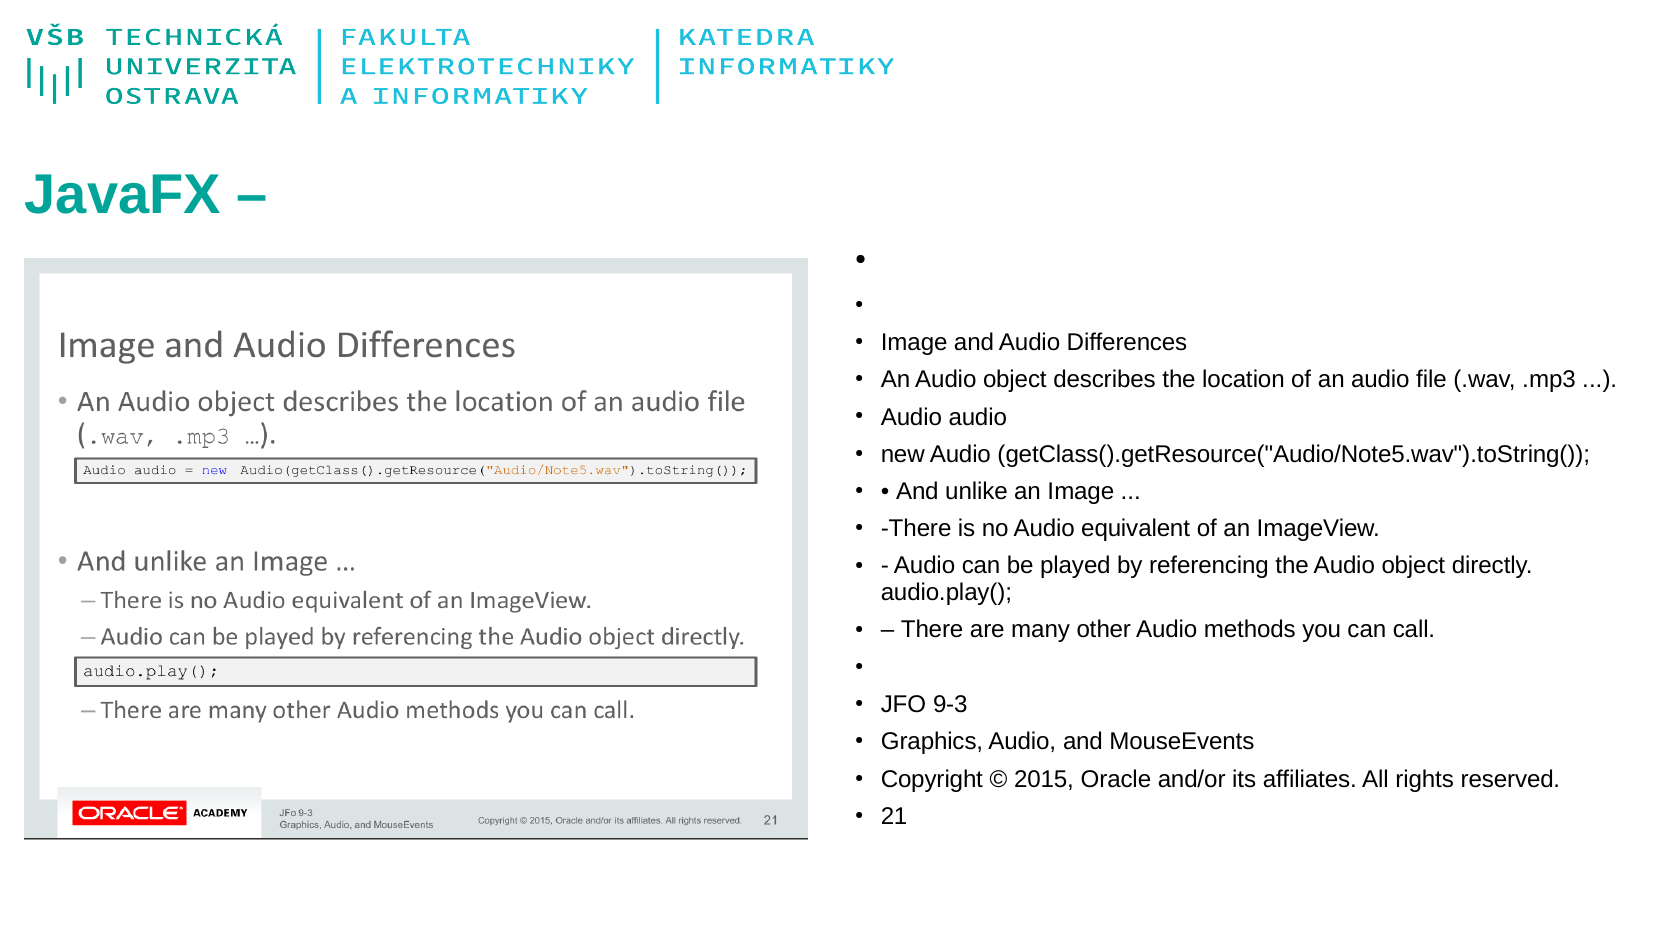

# JavaFX –
﻿
Image and Audio Differences
An Audio object describes the location of an audio file (.wav, .mp3 ...).
Audio audio
new Audio (getClass().getResource("Audio/Note5.wav").toString());
• And unlike an Image ...
-There is no Audio equivalent of an ImageView.
- Audio can be played by referencing the Audio object directly. audio.play();
– There are many other Audio methods you can call.
JFO 9-3
Graphics, Audio, and MouseEvents
Copyright © 2015, Oracle and/or its affiliates. All rights reserved.
21